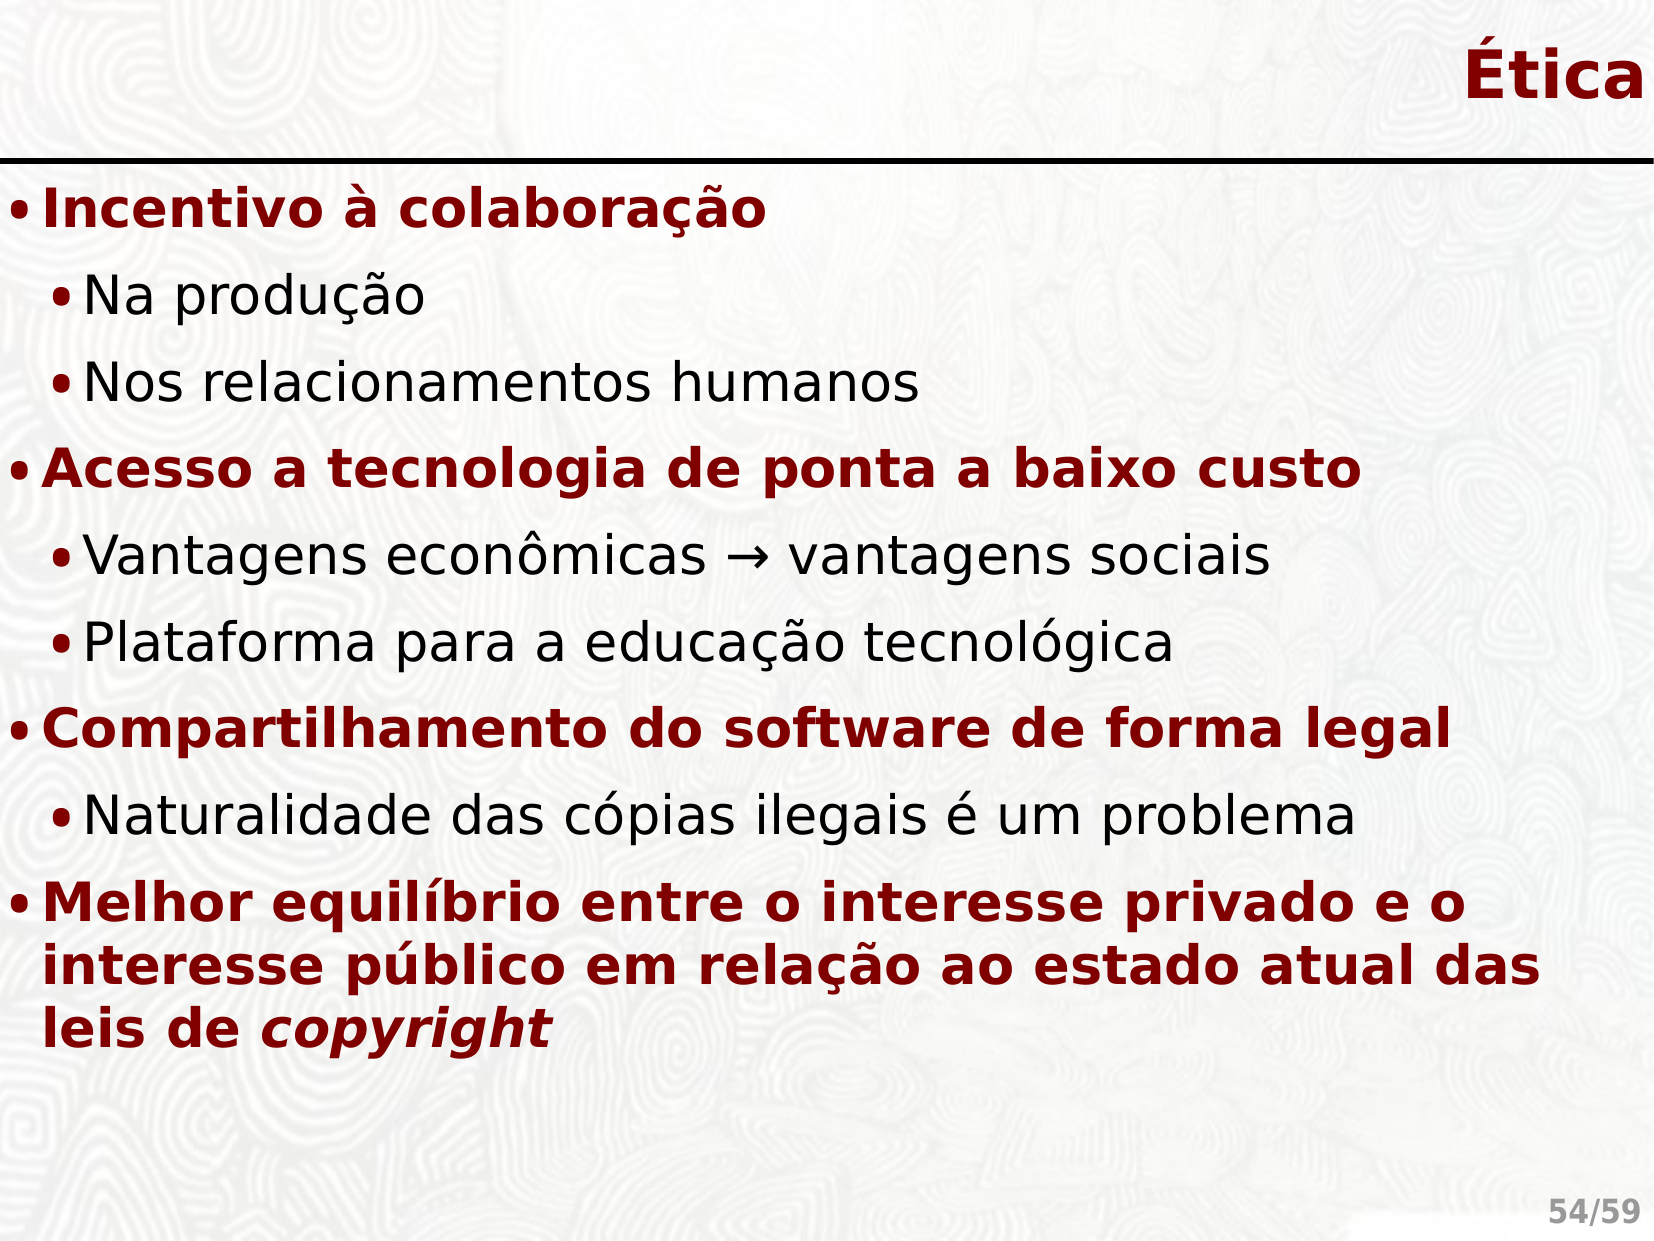

# Ética
Incentivo à colaboração
Na produção
Nos relacionamentos humanos
Acesso a tecnologia de ponta a baixo custo
Vantagens econômicas → vantagens sociais
Plataforma para a educação tecnológica
Compartilhamento do software de forma legal
Naturalidade das cópias ilegais é um problema
Melhor equilíbrio entre o interesse privado e o interesse público em relação ao estado atual das leis de copyright
54